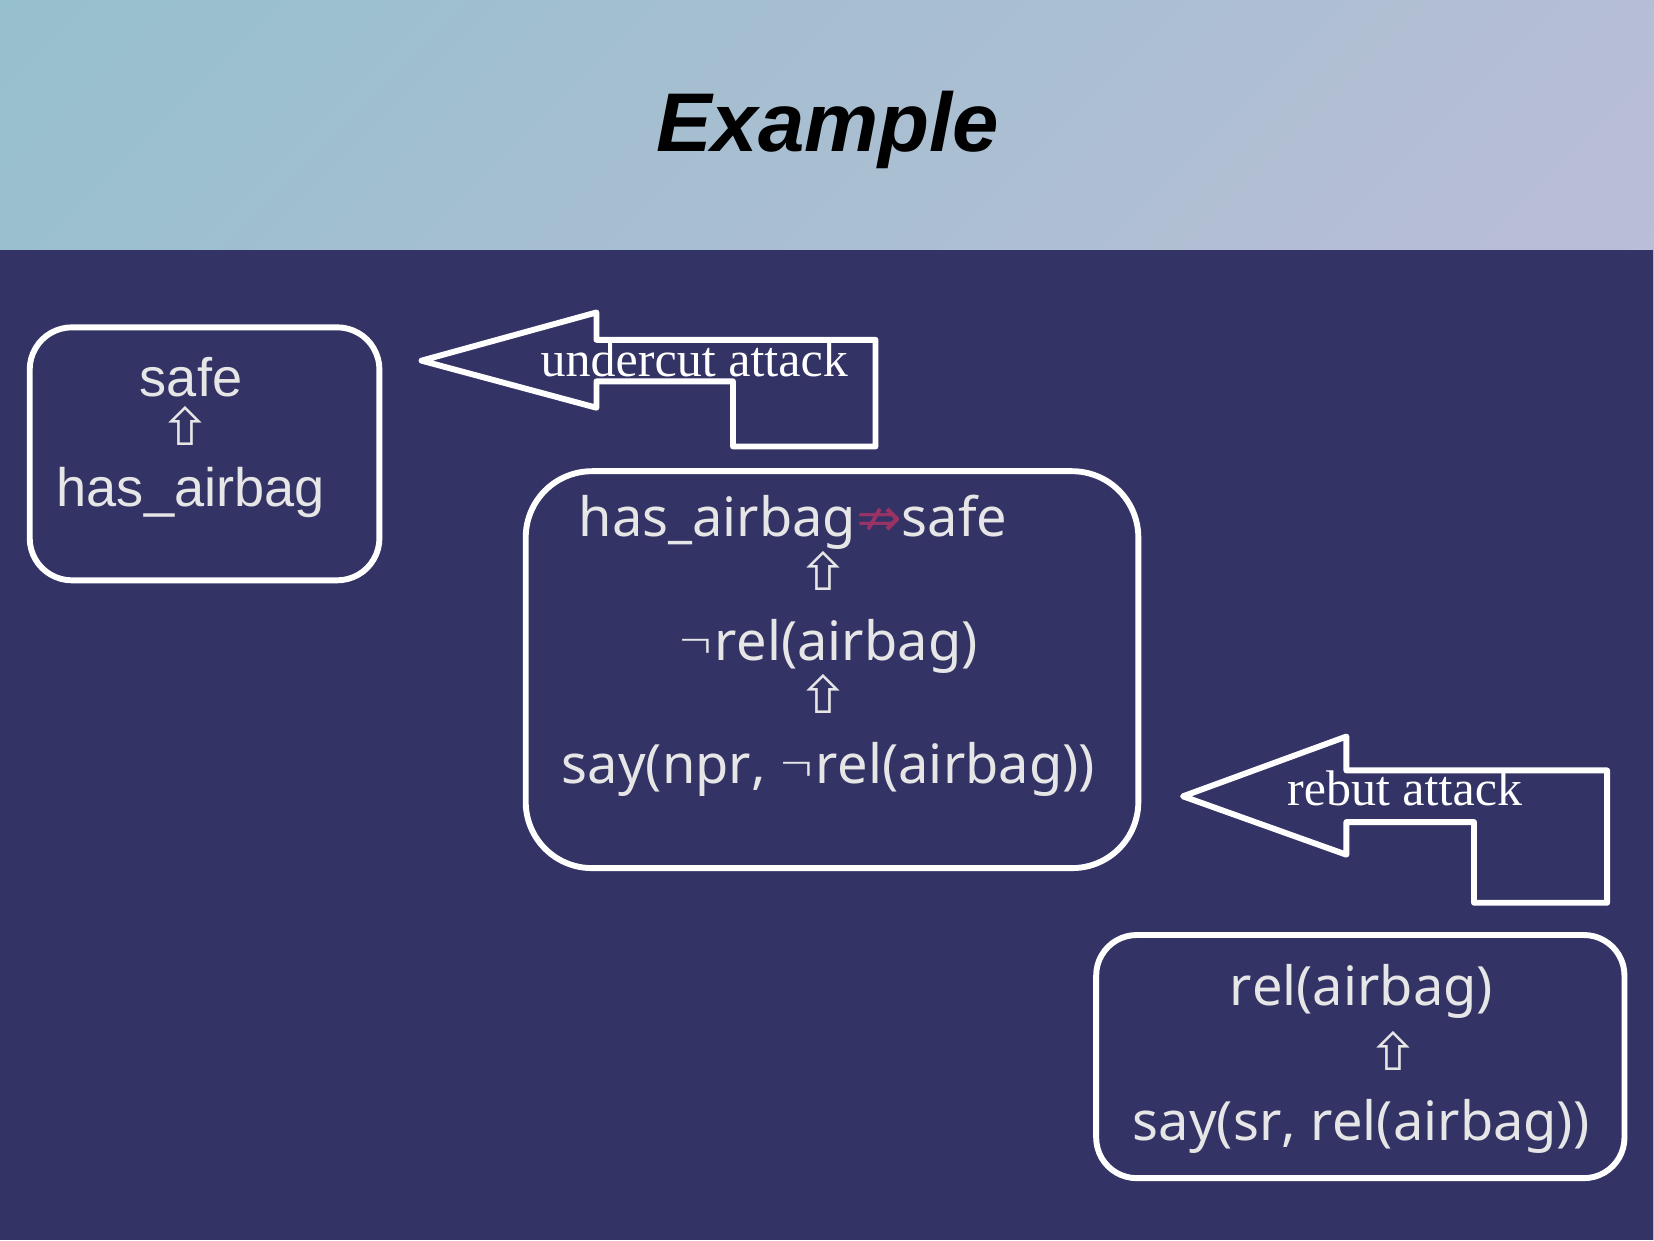

# Example
undercut attack
safe
has_airbag
has_airbag⇏safe
rel(airbag)
say(npr, rel(airbag))
rebut attack
rel(airbag)
say(sr, rel(airbag))